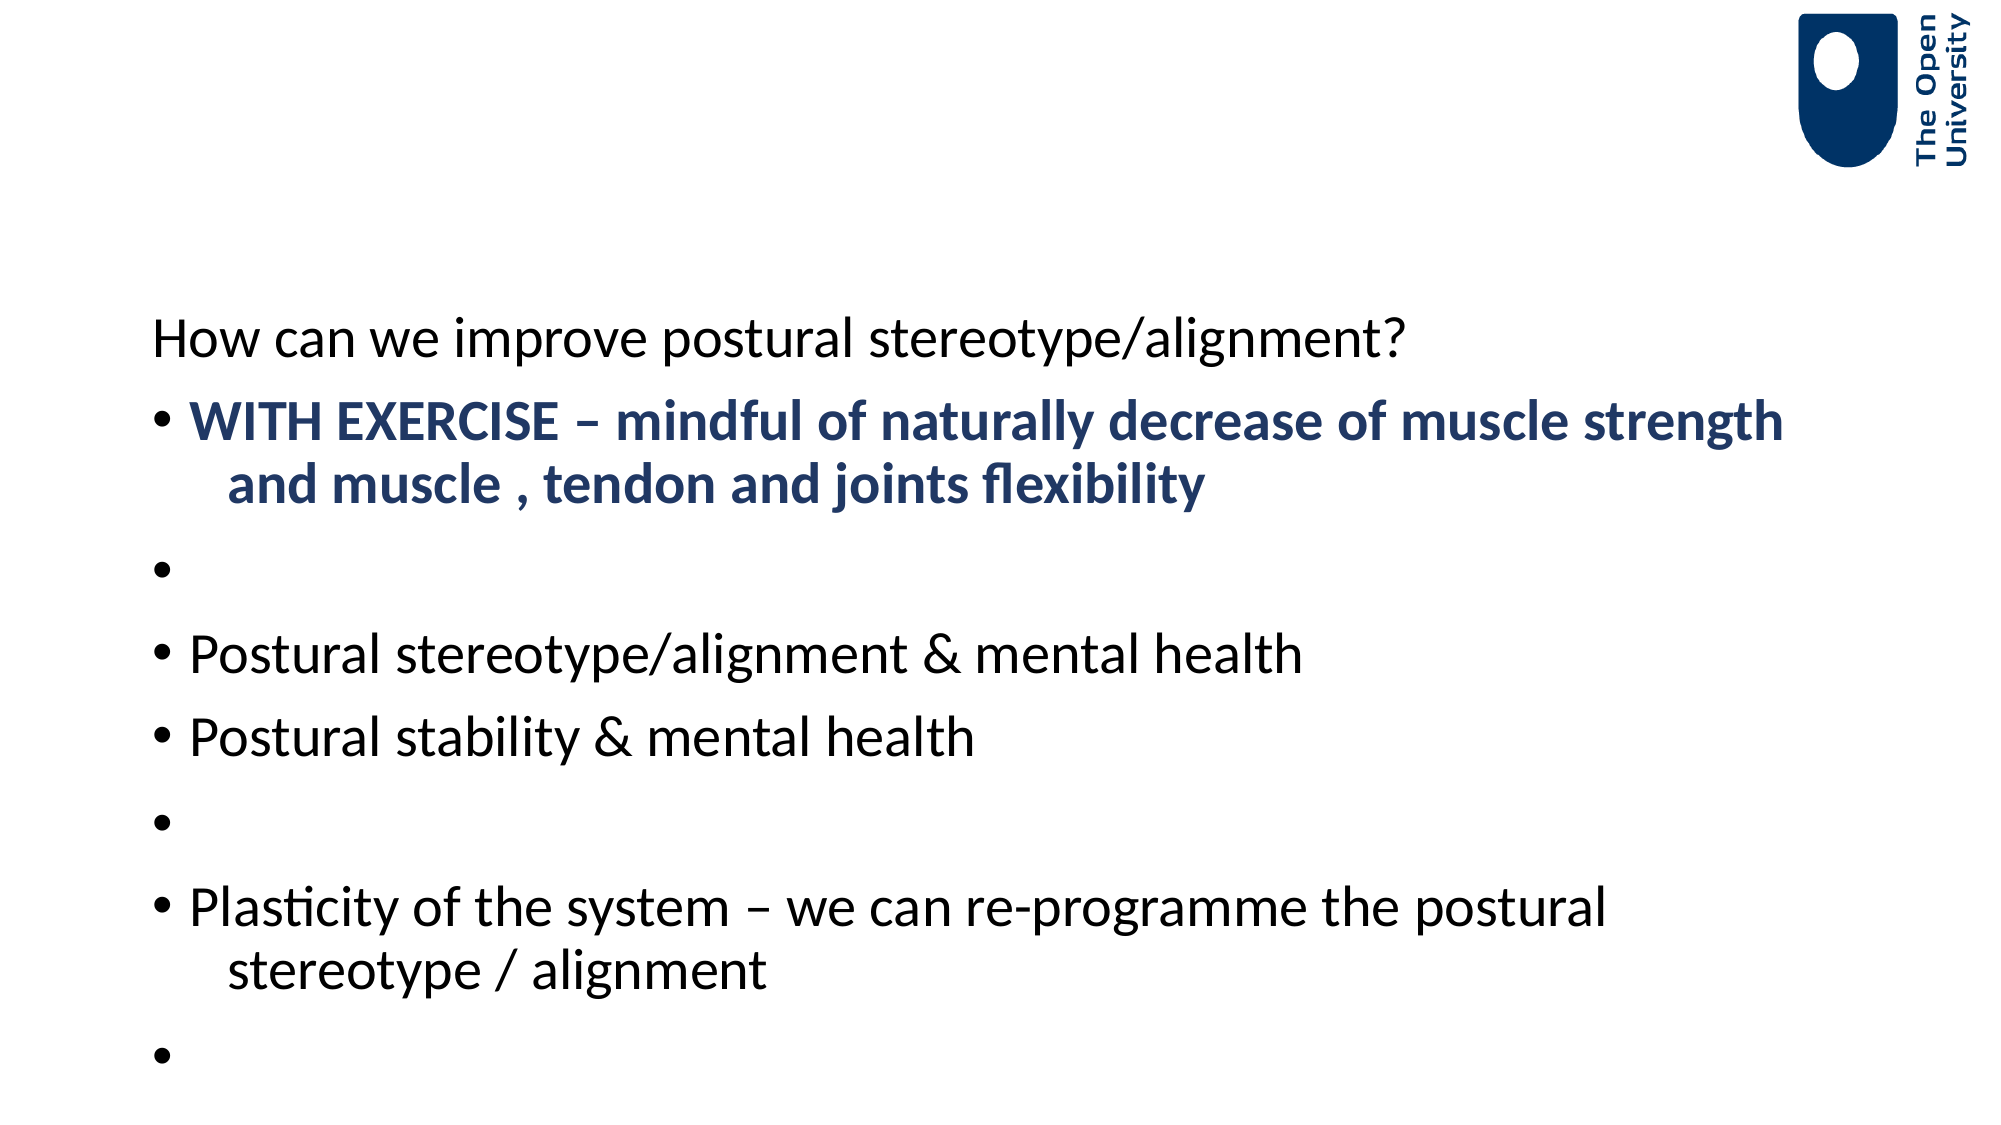

# How can we improve postural stereotype/alignment?
WITH EXERCISE – mindful of naturally decrease of muscle strength and muscle , tendon and joints flexibility
Postural stereotype/alignment & mental health
Postural stability & mental health
Plasticity of the system – we can re-programme the postural stereotype / alignment